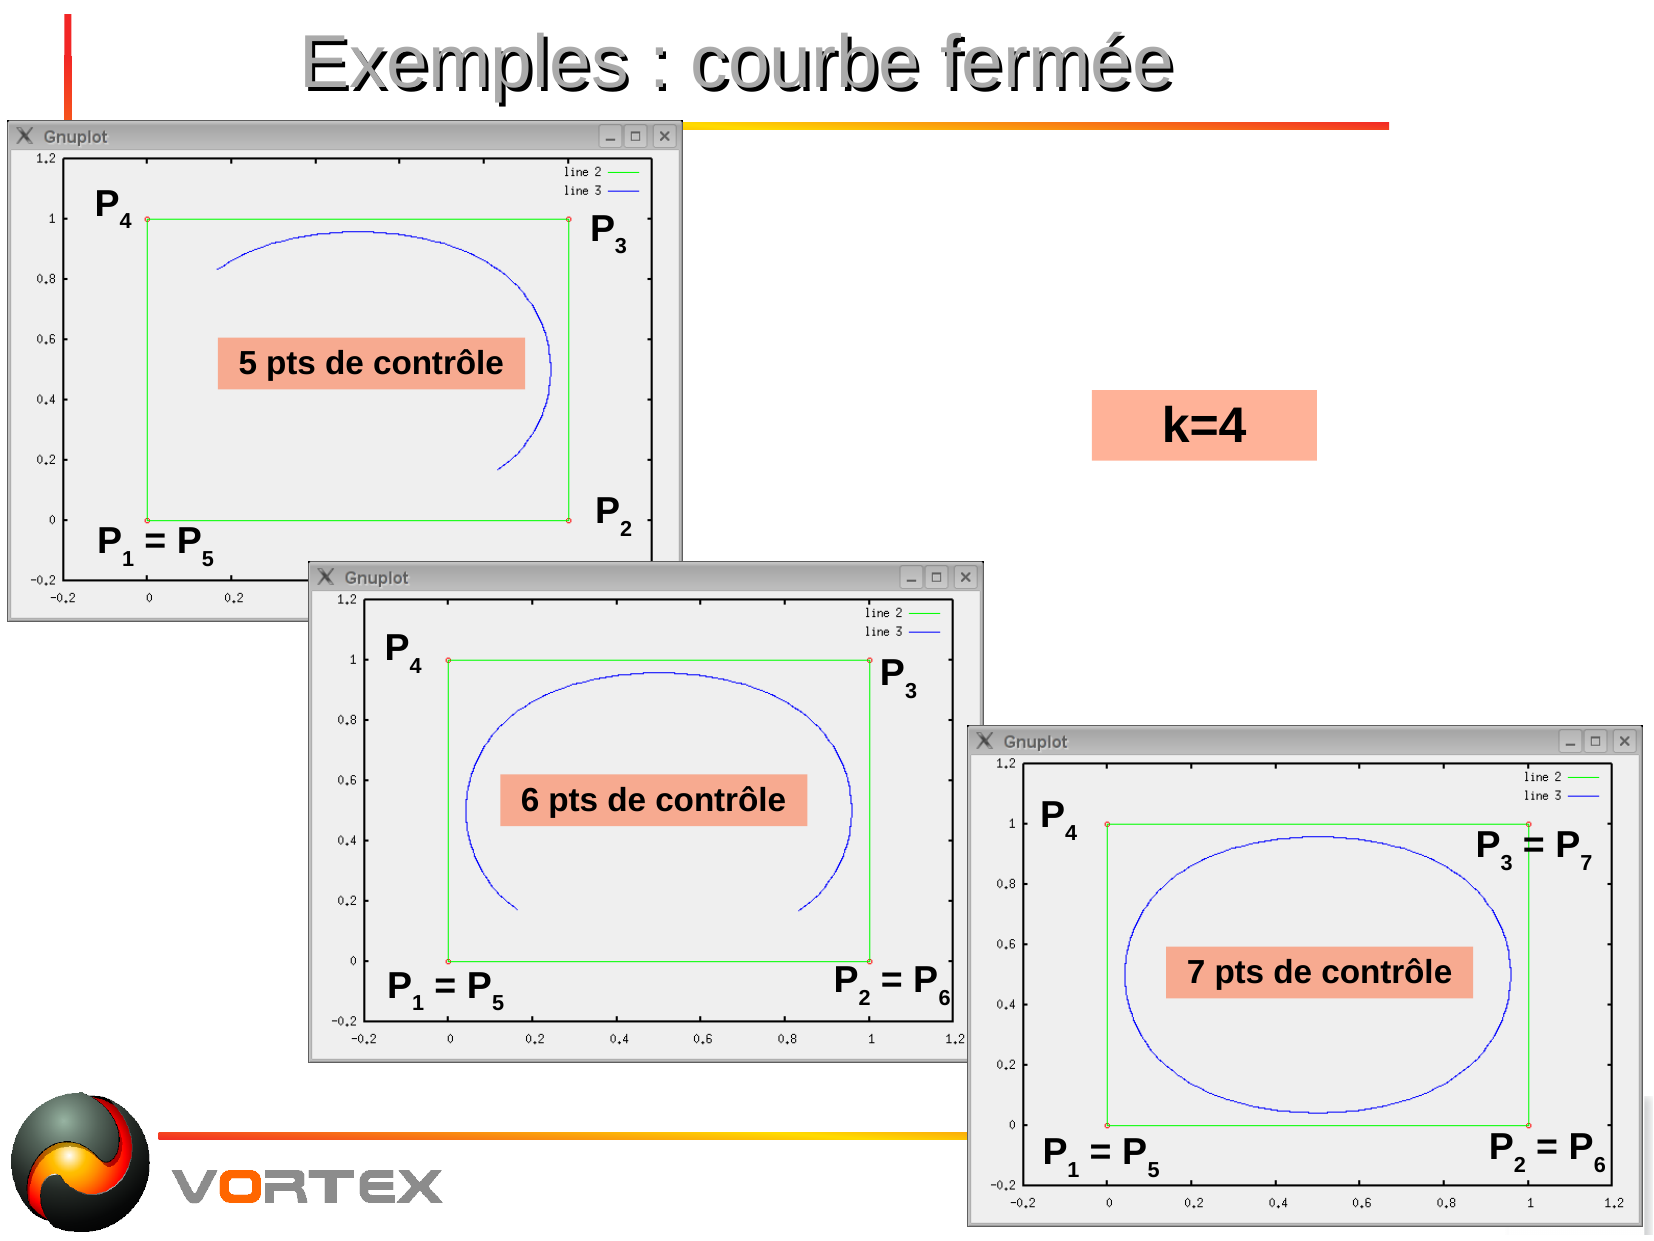

# Exemples : courbe fermée
P4
P3
5 pts de contrôle
k=4
P2
P1 = P5
P4
P3
6 pts de contrôle
P4
P3 = P7
7 pts de contrôle
P2 = P6
P1 = P5
P2 = P6
P1 = P5